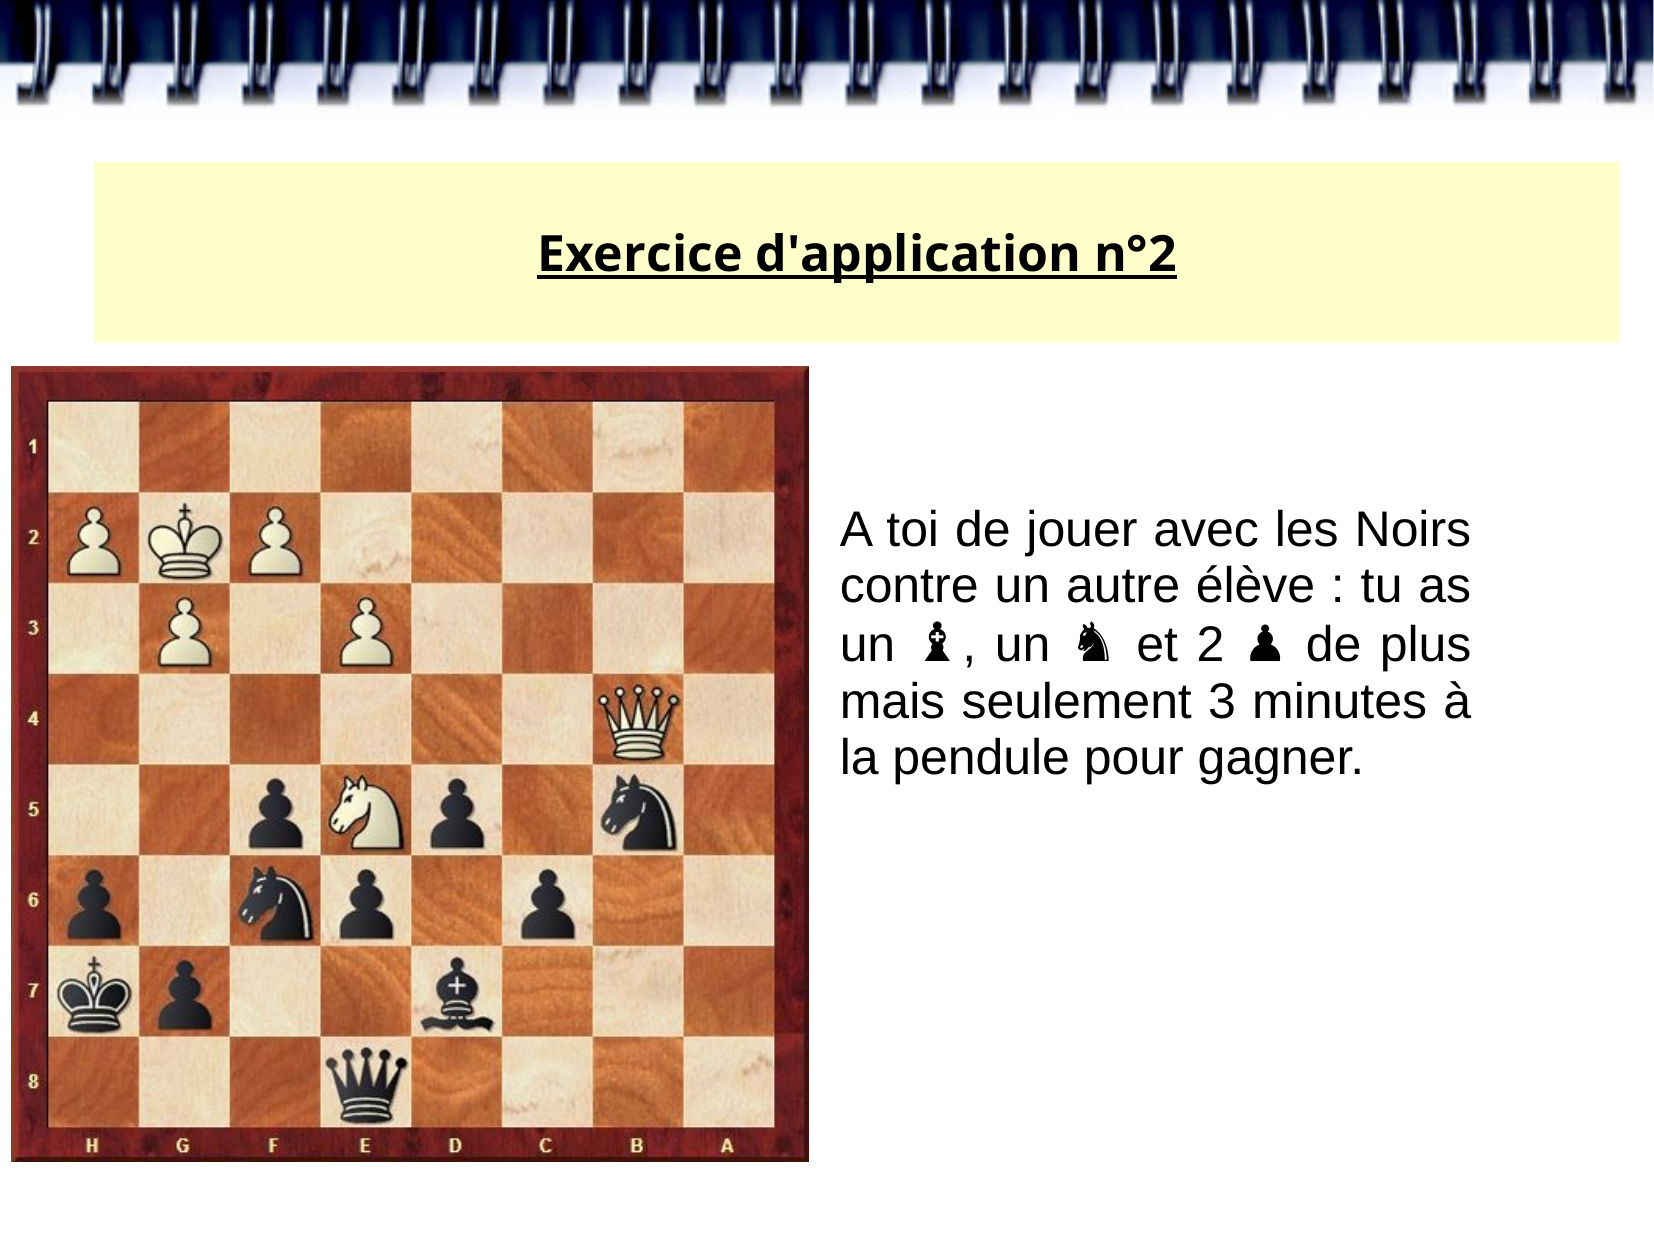

A toi de jouer avec les Noirs contre un autre élève : tu as un ♝, un ♞ et 2 ♟ de plus mais seulement 3 minutes à la pendule pour gagner.
# Exercice d'application n°2